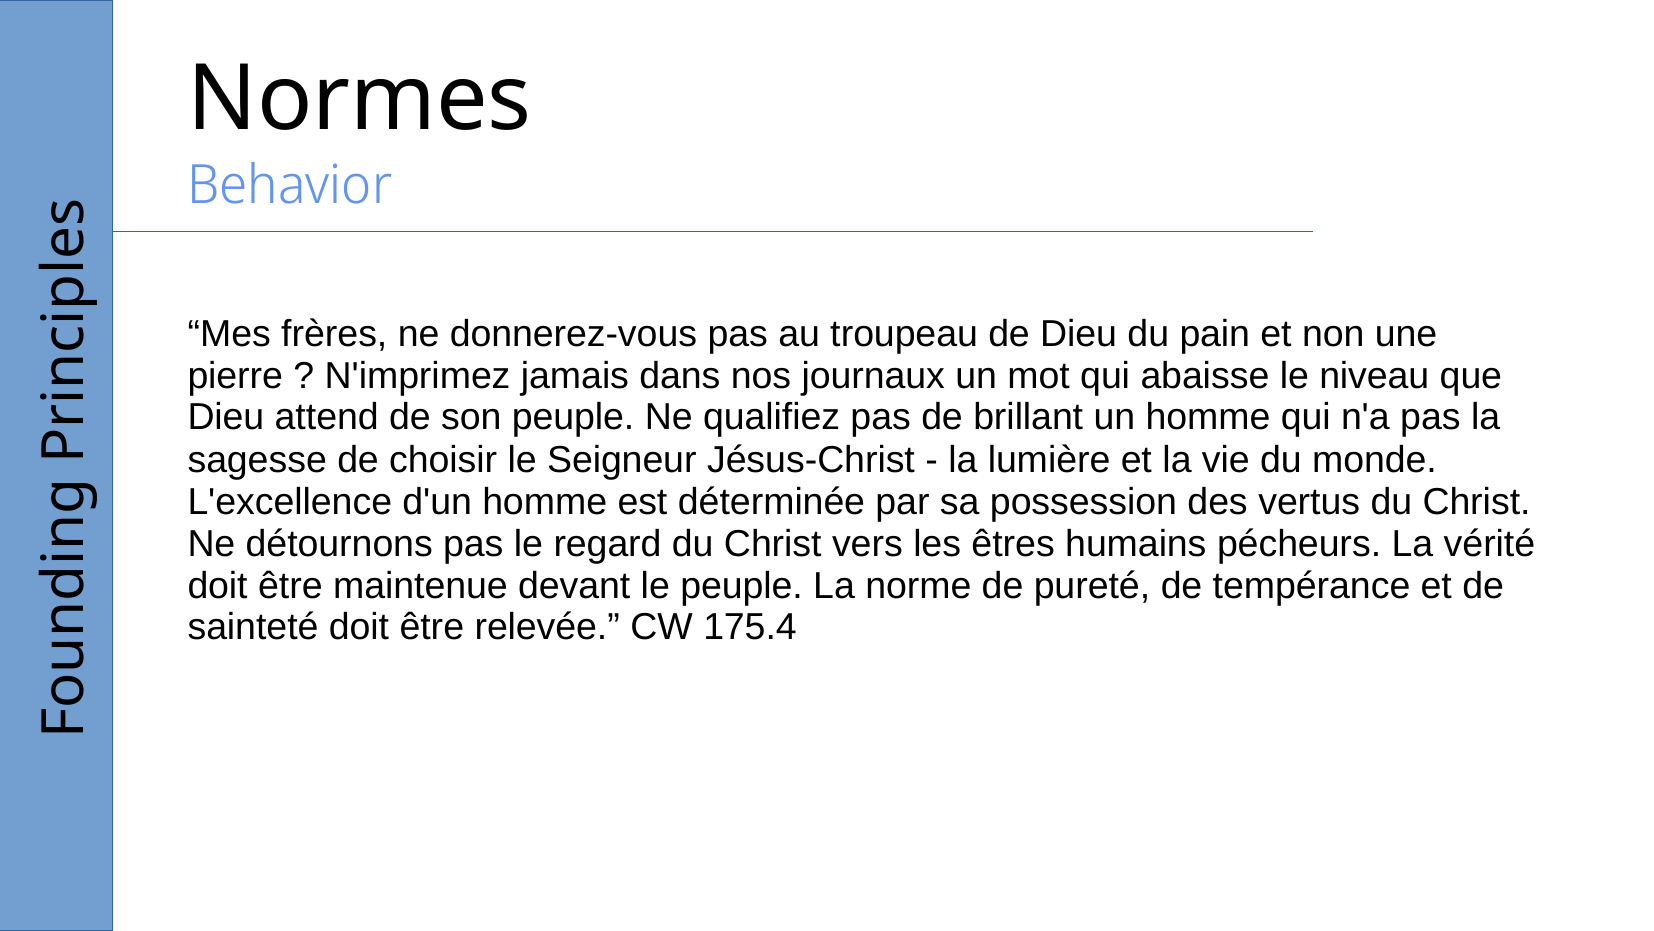

# Normes
Behavior
“Mes frères, ne donnerez-vous pas au troupeau de Dieu du pain et non une pierre ? N'imprimez jamais dans nos journaux un mot qui abaisse le niveau que Dieu attend de son peuple. Ne qualifiez pas de brillant un homme qui n'a pas la sagesse de choisir le Seigneur Jésus-Christ - la lumière et la vie du monde. L'excellence d'un homme est déterminée par sa possession des vertus du Christ. Ne détournons pas le regard du Christ vers les êtres humains pécheurs. La vérité doit être maintenue devant le peuple. La norme de pureté, de tempérance et de sainteté doit être relevée.” CW 175.4
Founding Principles